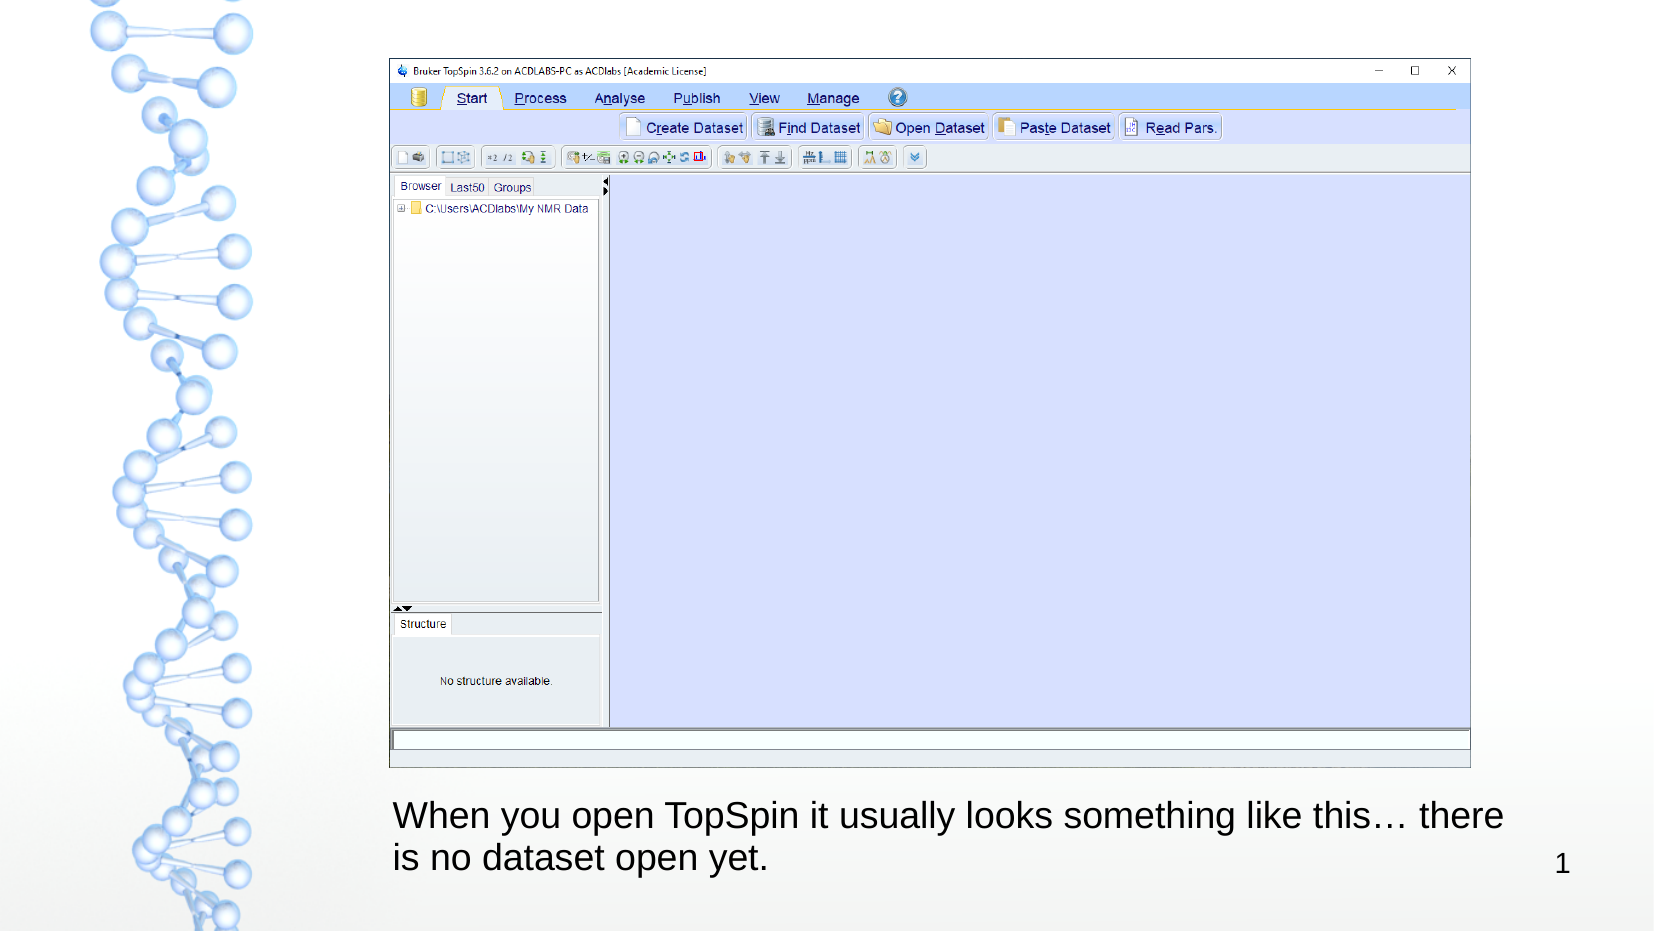

When you open TopSpin it usually looks something like this… there
is no dataset open yet.
1